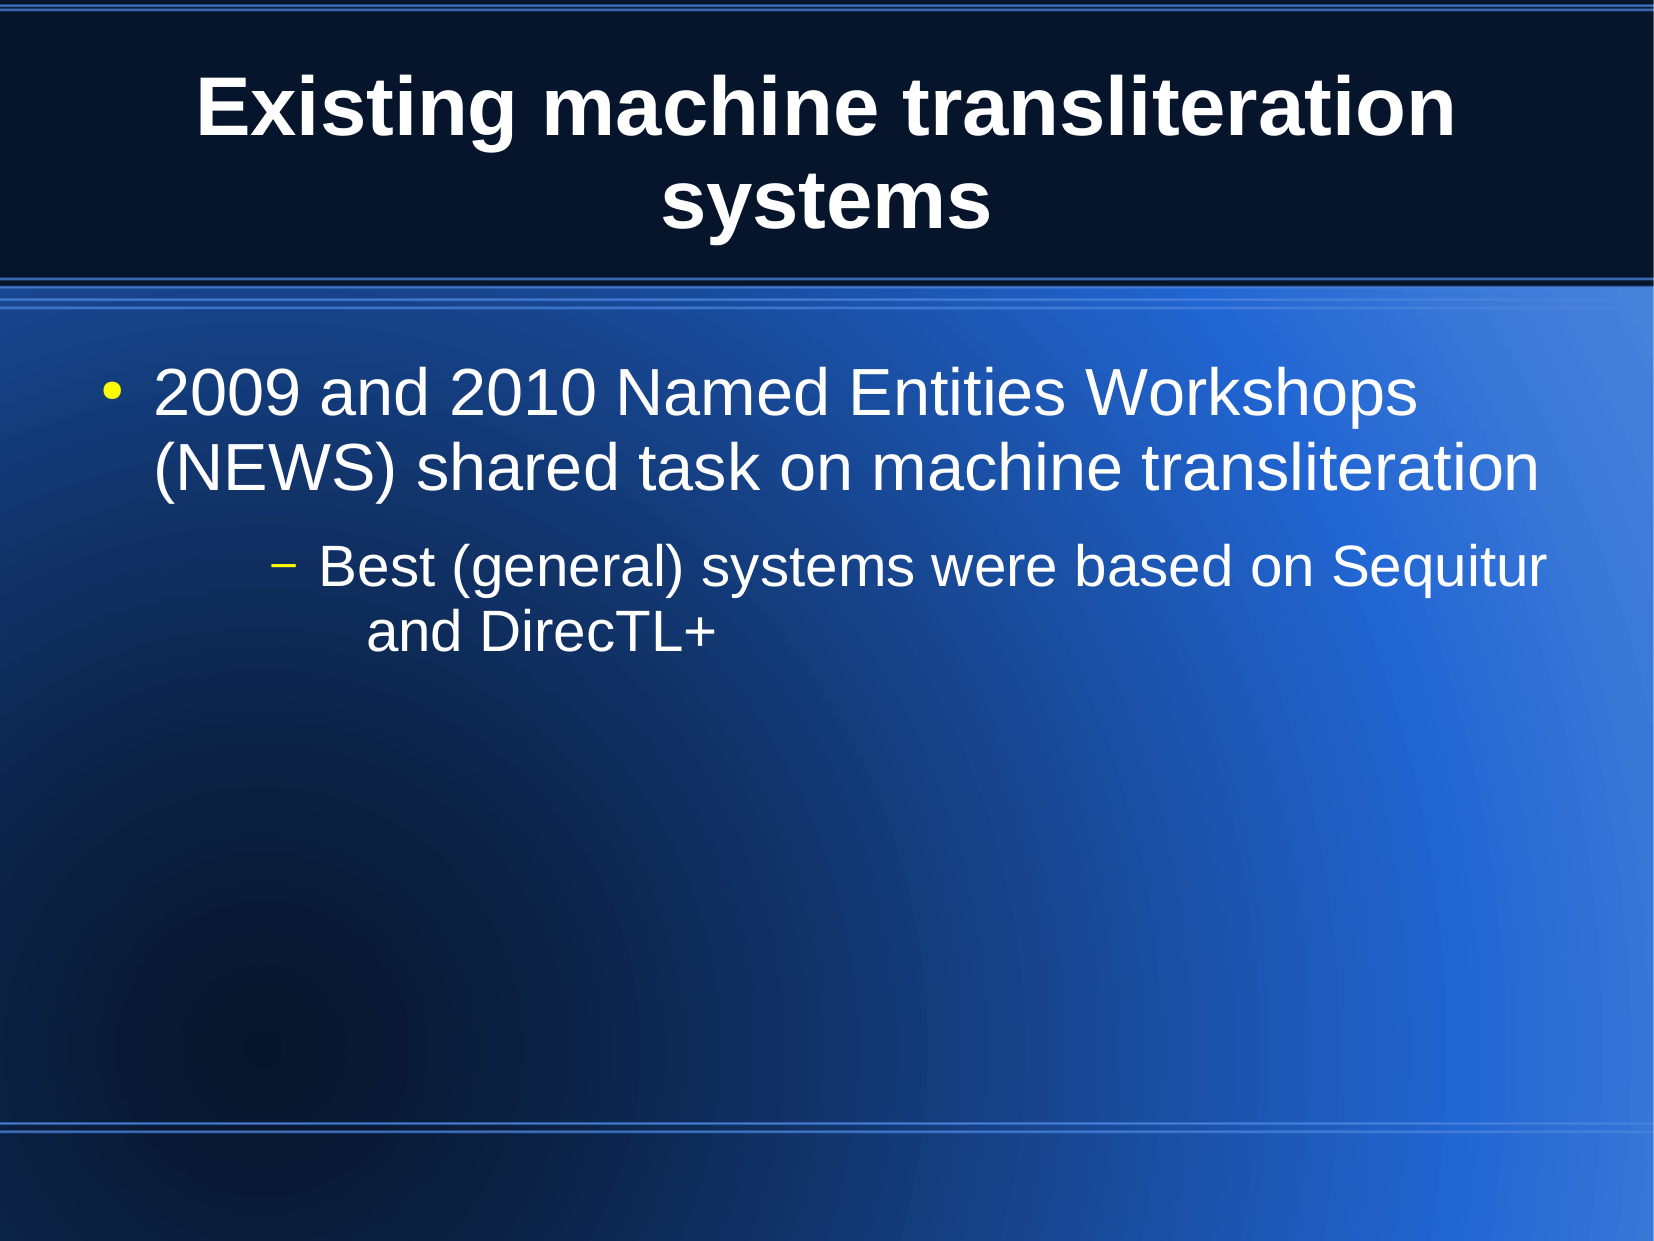

# Existing machine transliteration systems
2009 and 2010 Named Entities Workshops (NEWS) shared task on machine transliteration
Best (general) systems were based on Sequitur and DirecTL+